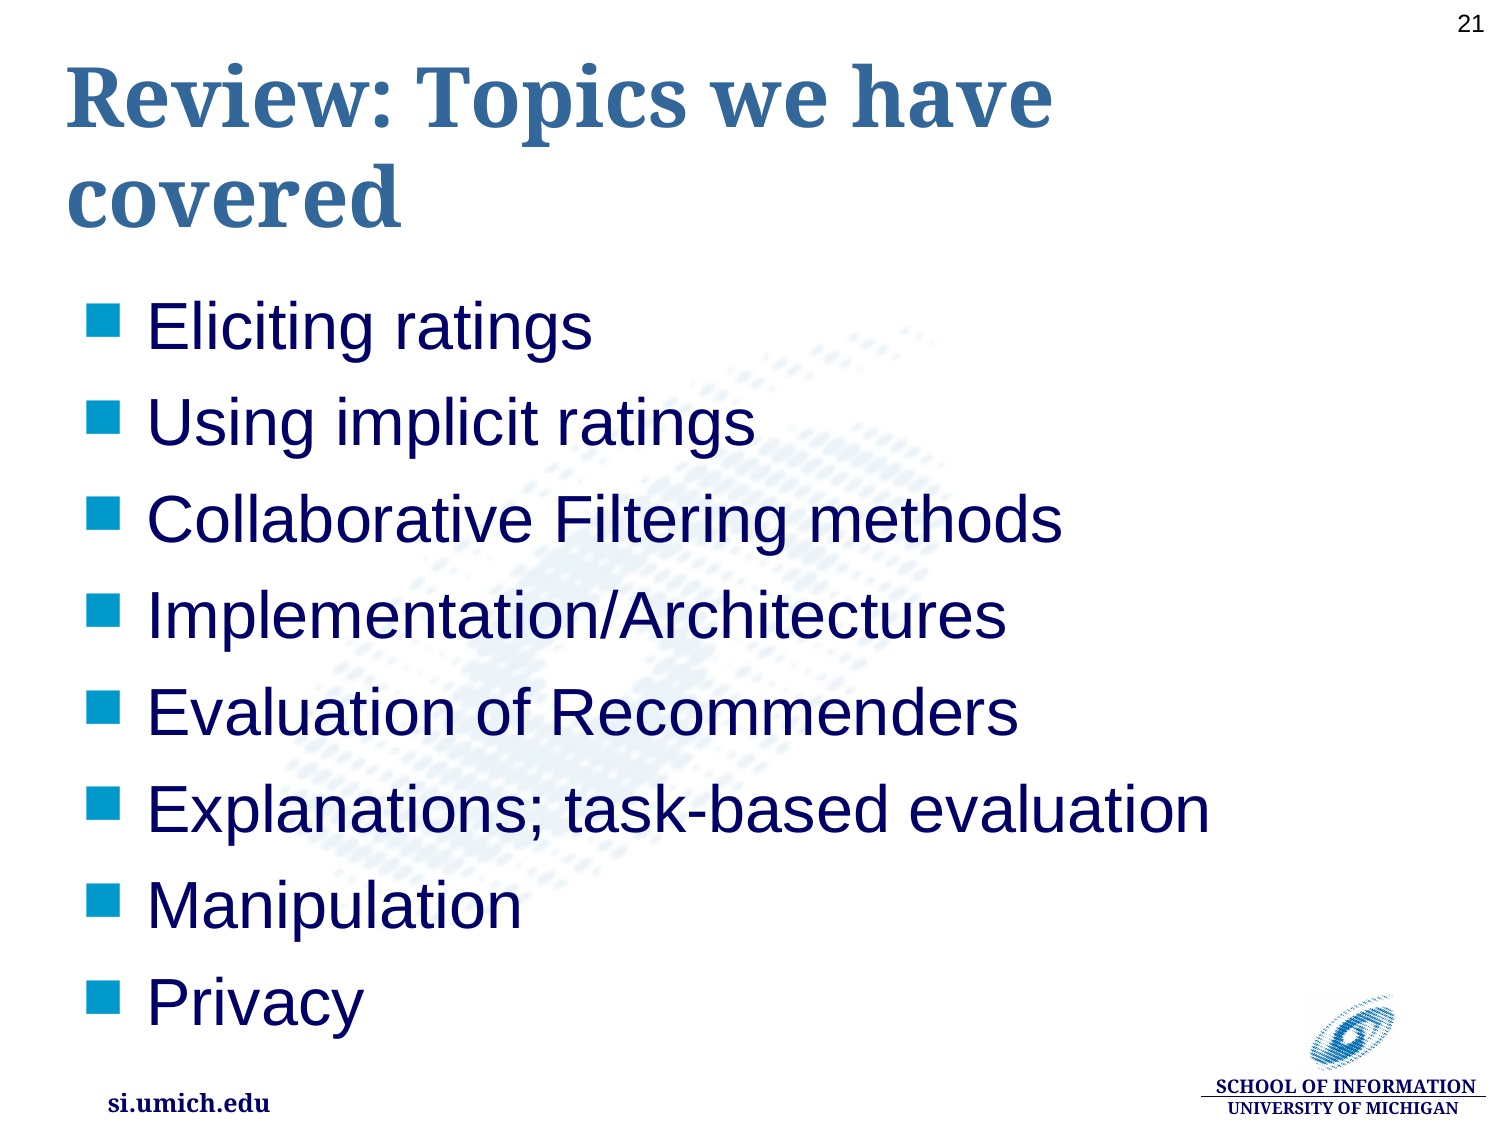

# Review: Topics we have covered
Eliciting ratings
Using implicit ratings
Collaborative Filtering methods
Implementation/Architectures
Evaluation of Recommenders
Explanations; task-based evaluation
Manipulation
Privacy